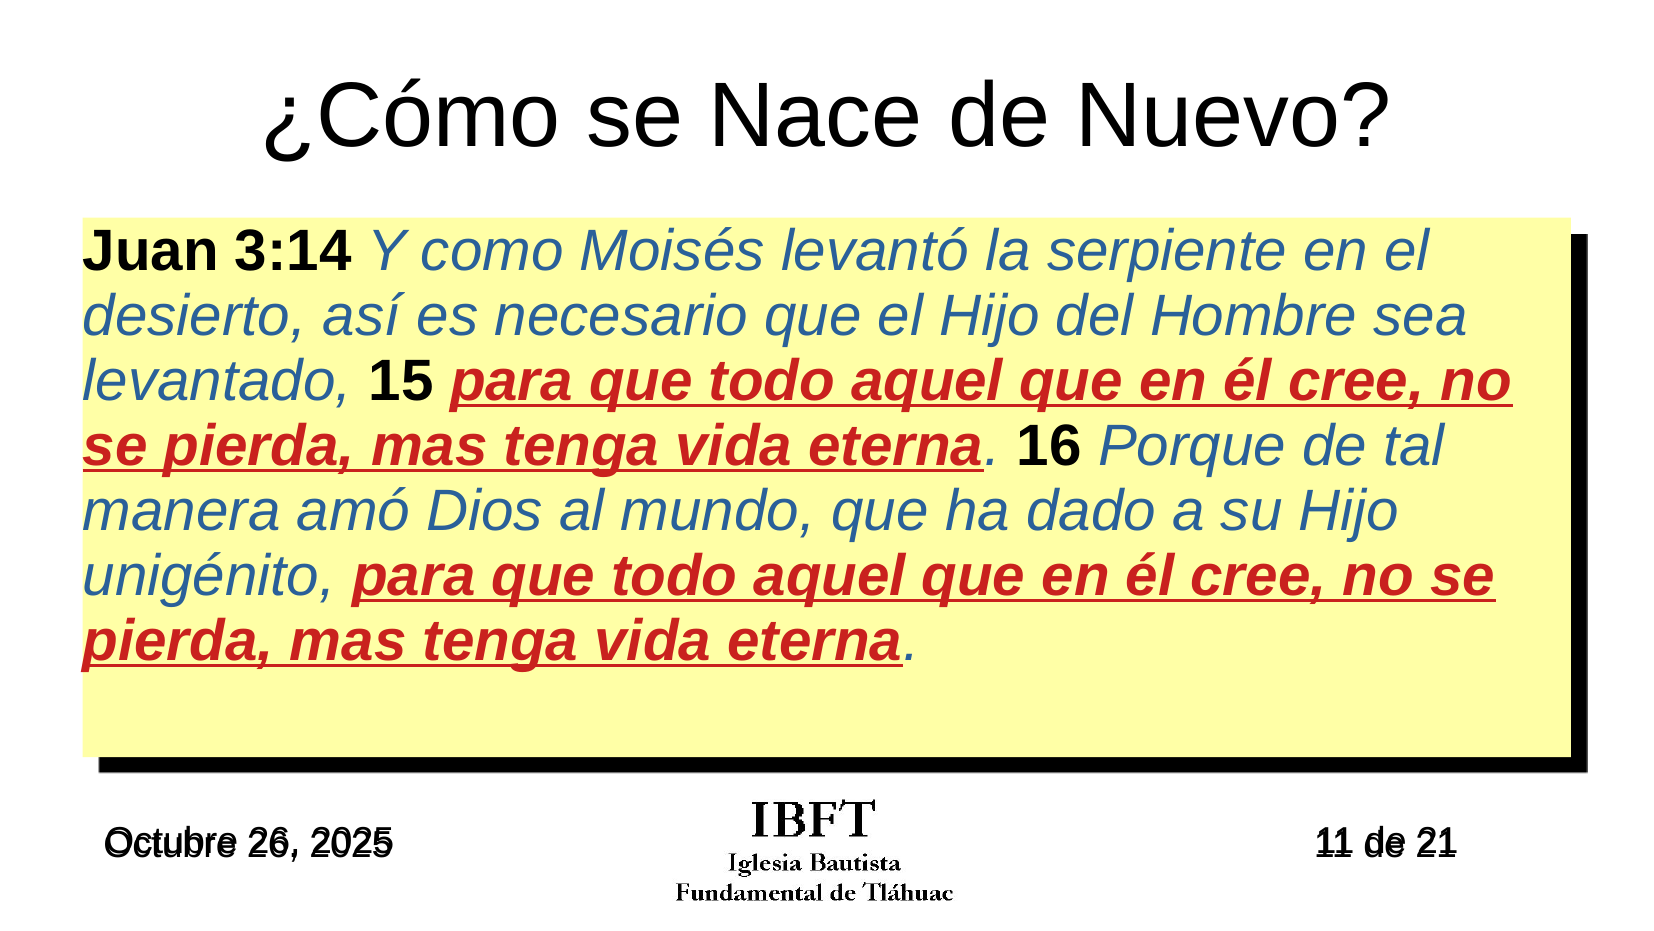

# ¿Cómo se Nace de Nuevo?
Juan 3:14 Y como Moisés levantó la serpiente en el desierto, así es necesario que el Hijo del Hombre sea levantado, 15 para que todo aquel que en él cree, no se pierda, mas tenga vida eterna. 16 Porque de tal manera amó Dios al mundo, que ha dado a su Hijo unigénito, para que todo aquel que en él cree, no se pierda, mas tenga vida eterna.
Octubre 26, 2025
 de 21
Octubre 26, 2025
 de 21